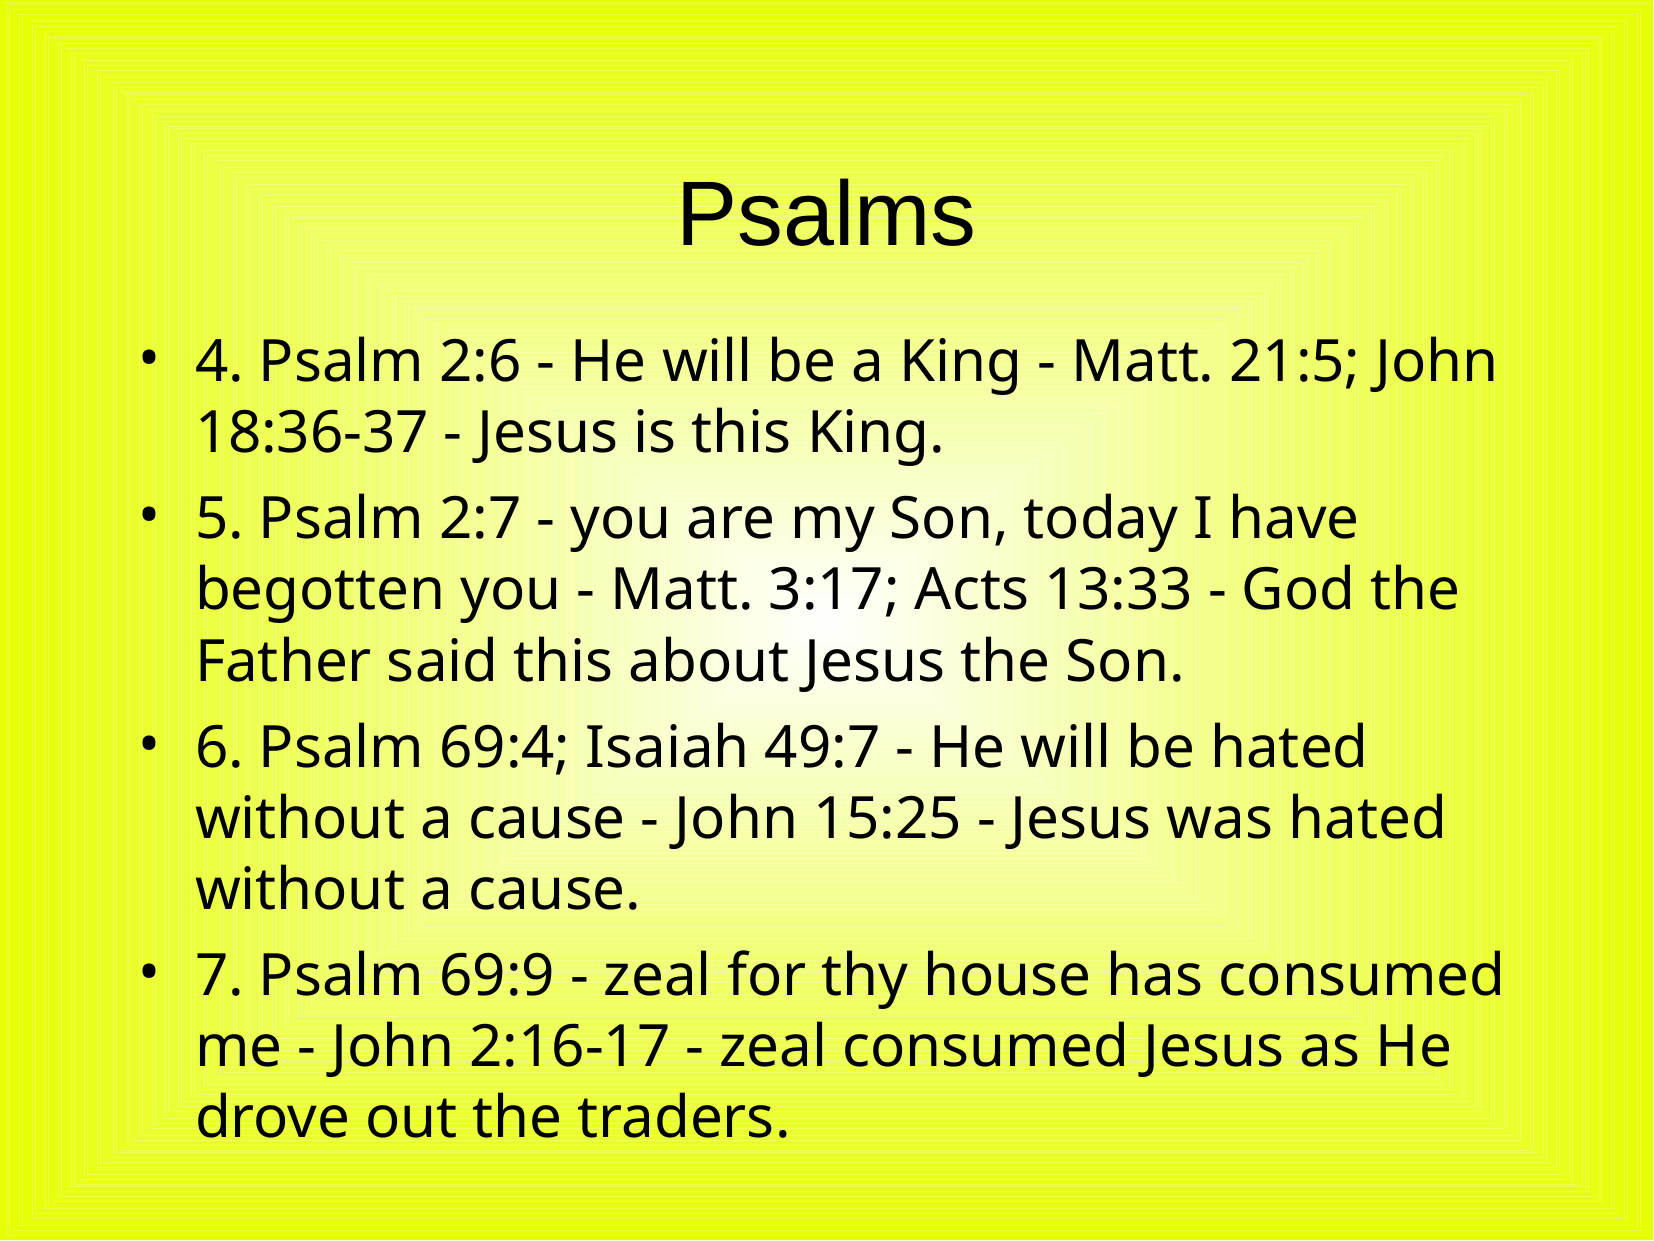

# Psalms
4. Psalm 2:6 - He will be a King - Matt. 21:5; John 18:36-37 - Jesus is this King.
5. Psalm 2:7 - you are my Son, today I have begotten you - Matt. 3:17; Acts 13:33 - God the Father said this about Jesus the Son.
6. Psalm 69:4; Isaiah 49:7 - He will be hated without a cause - John 15:25 - Jesus was hated without a cause.
7. Psalm 69:9 - zeal for thy house has consumed me - John 2:16-17 - zeal consumed Jesus as He drove out the traders.